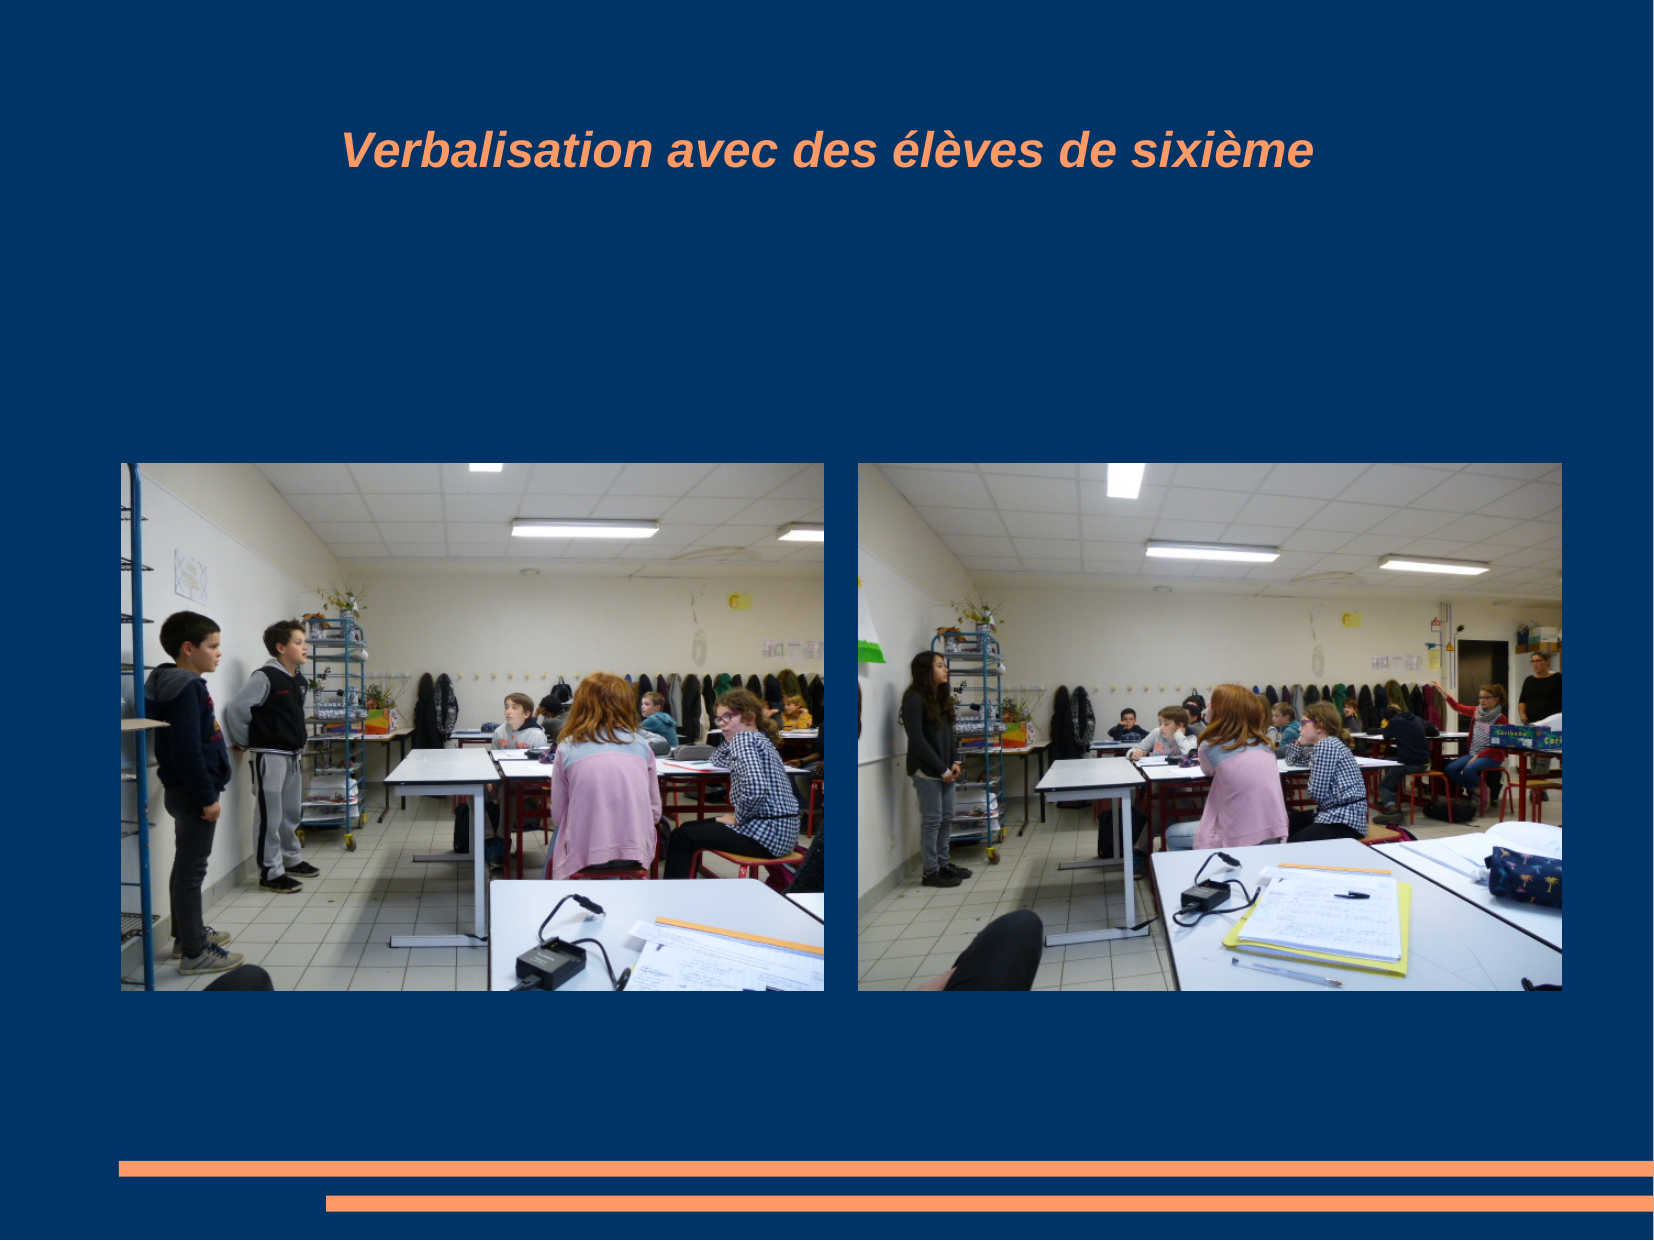

# Verbalisation avec des élèves de sixième